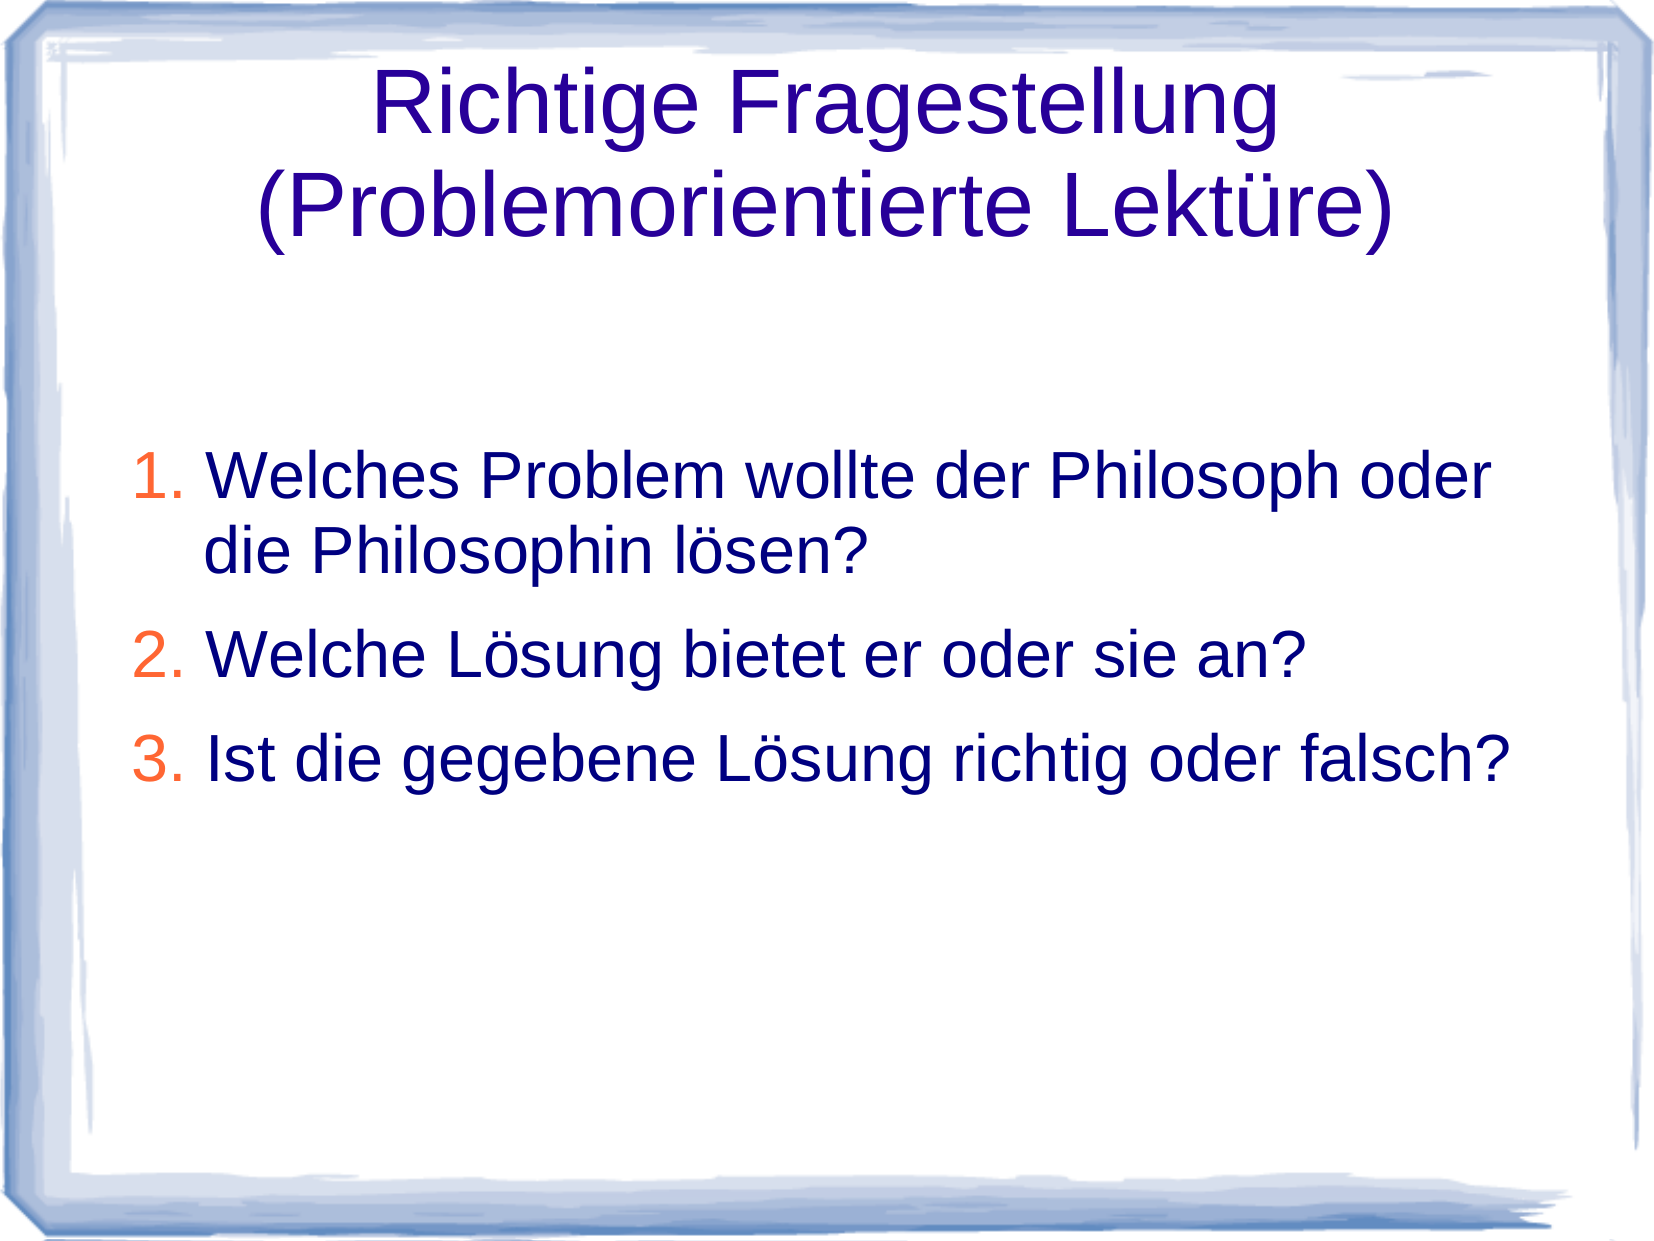

# Richtige Fragestellung (Problemorientierte Lektüre)
 Welches Problem wollte der Philosoph oder
 die Philosophin lösen?
 Welche Lösung bietet er oder sie an?
 Ist die gegebene Lösung richtig oder falsch?